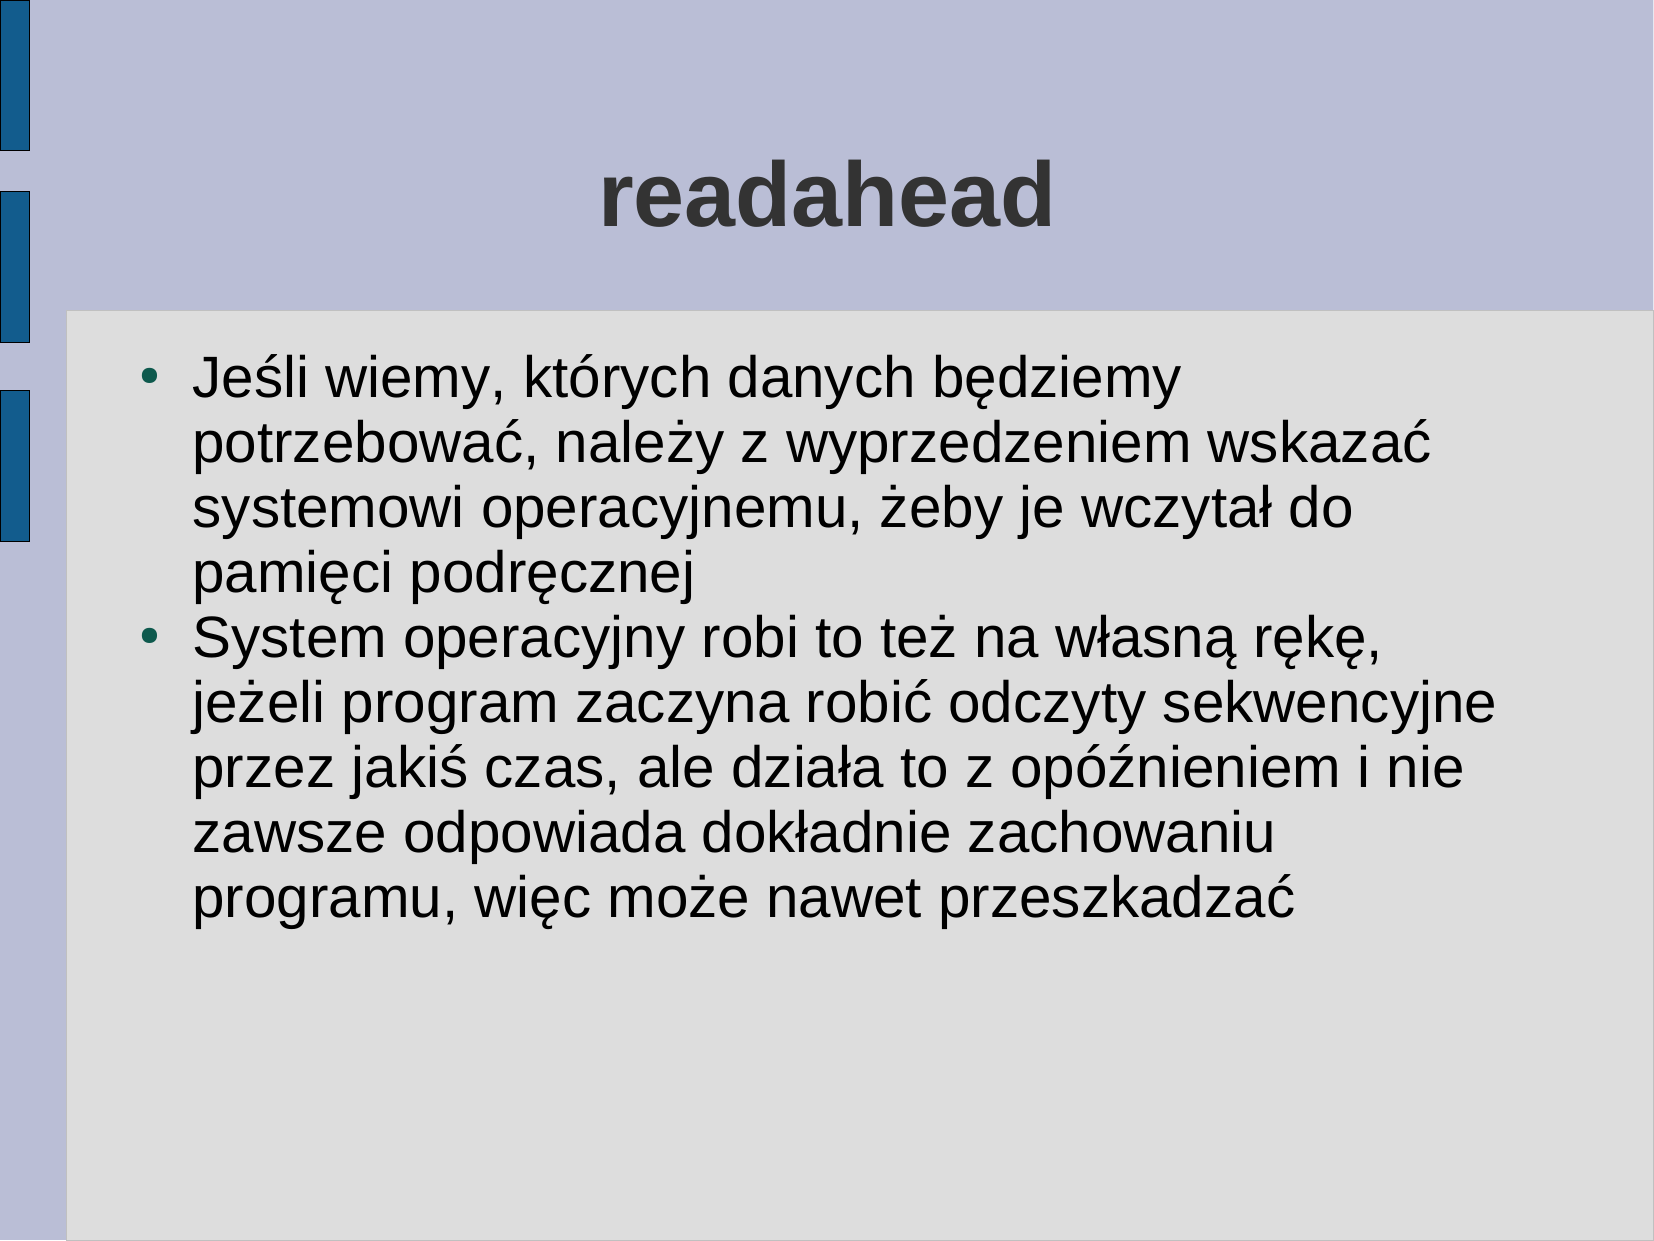

# readahead
Jeśli wiemy, których danych będziemy potrzebować, należy z wyprzedzeniem wskazać systemowi operacyjnemu, żeby je wczytał do pamięci podręcznej
System operacyjny robi to też na własną rękę, jeżeli program zaczyna robić odczyty sekwencyjne przez jakiś czas, ale działa to z opóźnieniem i nie zawsze odpowiada dokładnie zachowaniu programu, więc może nawet przeszkadzać